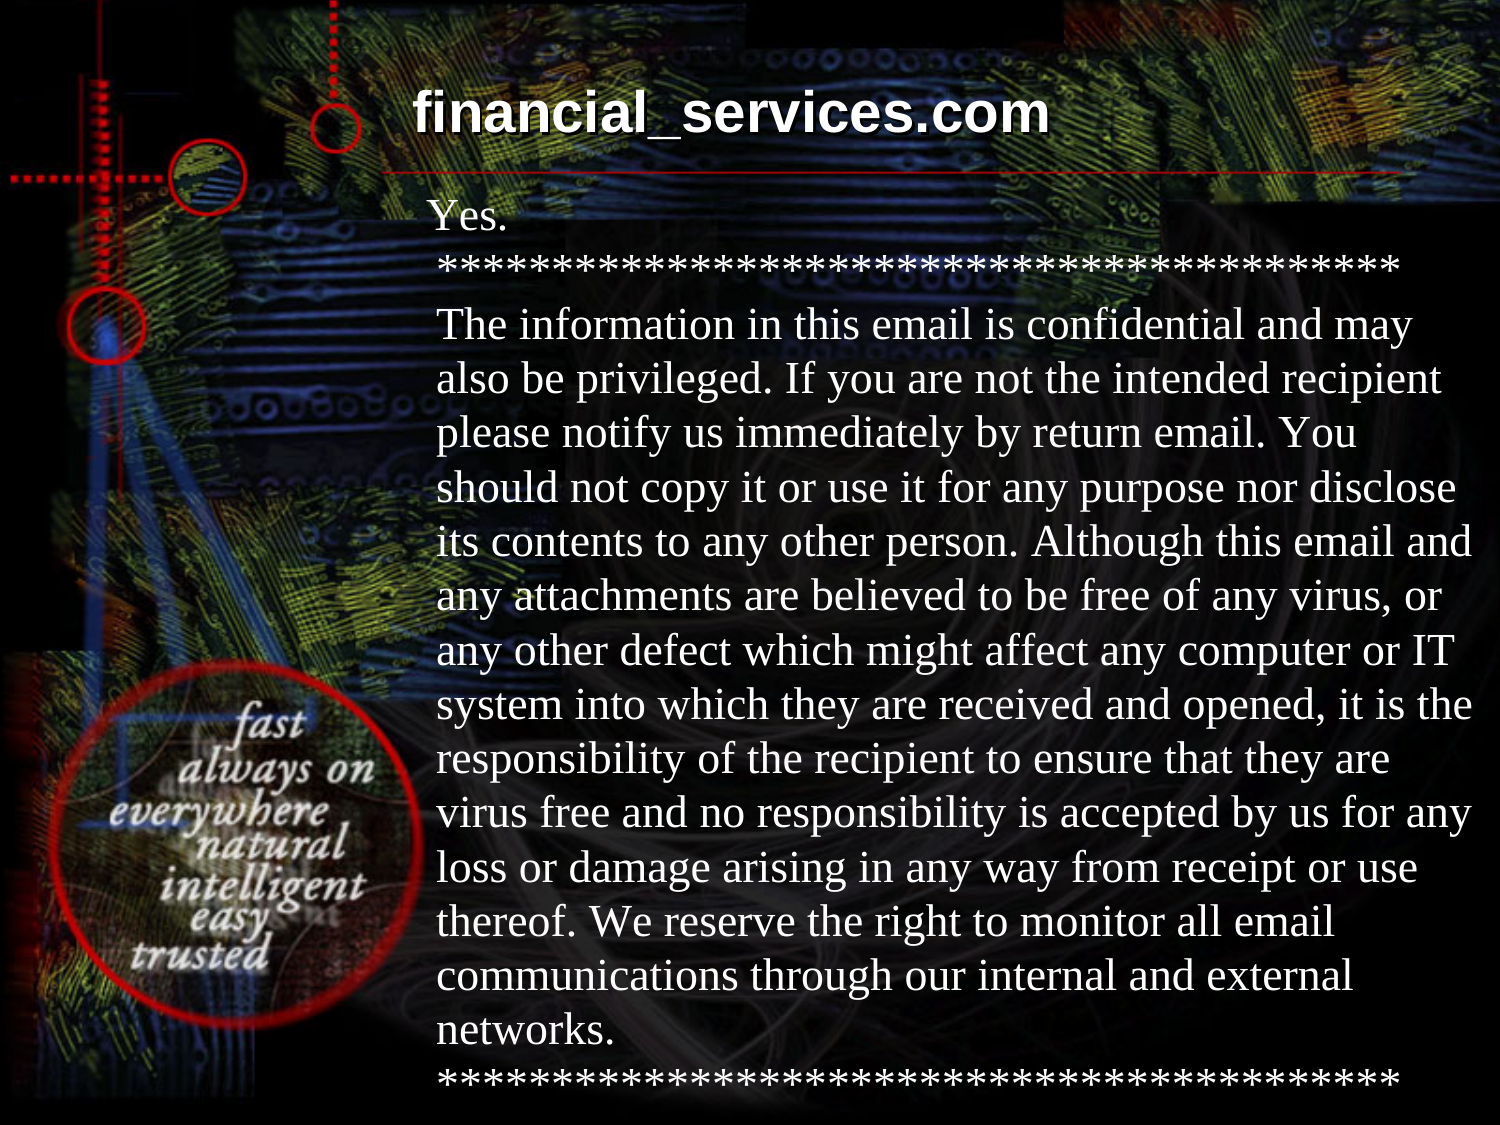

# financial_services.com
 Yes.
******************************************
The information in this email is confidential and may also be privileged. If you are not the intended recipient please notify us immediately by return email. You should not copy it or use it for any purpose nor disclose its contents to any other person. Although this email and any attachments are believed to be free of any virus, or any other defect which might affect any computer or IT system into which they are received and opened, it is the responsibility of the recipient to ensure that they are virus free and no responsibility is accepted by us for any loss or damage arising in any way from receipt or use thereof. We reserve the right to monitor all email communications through our internal and external networks.
******************************************
Insert text herer